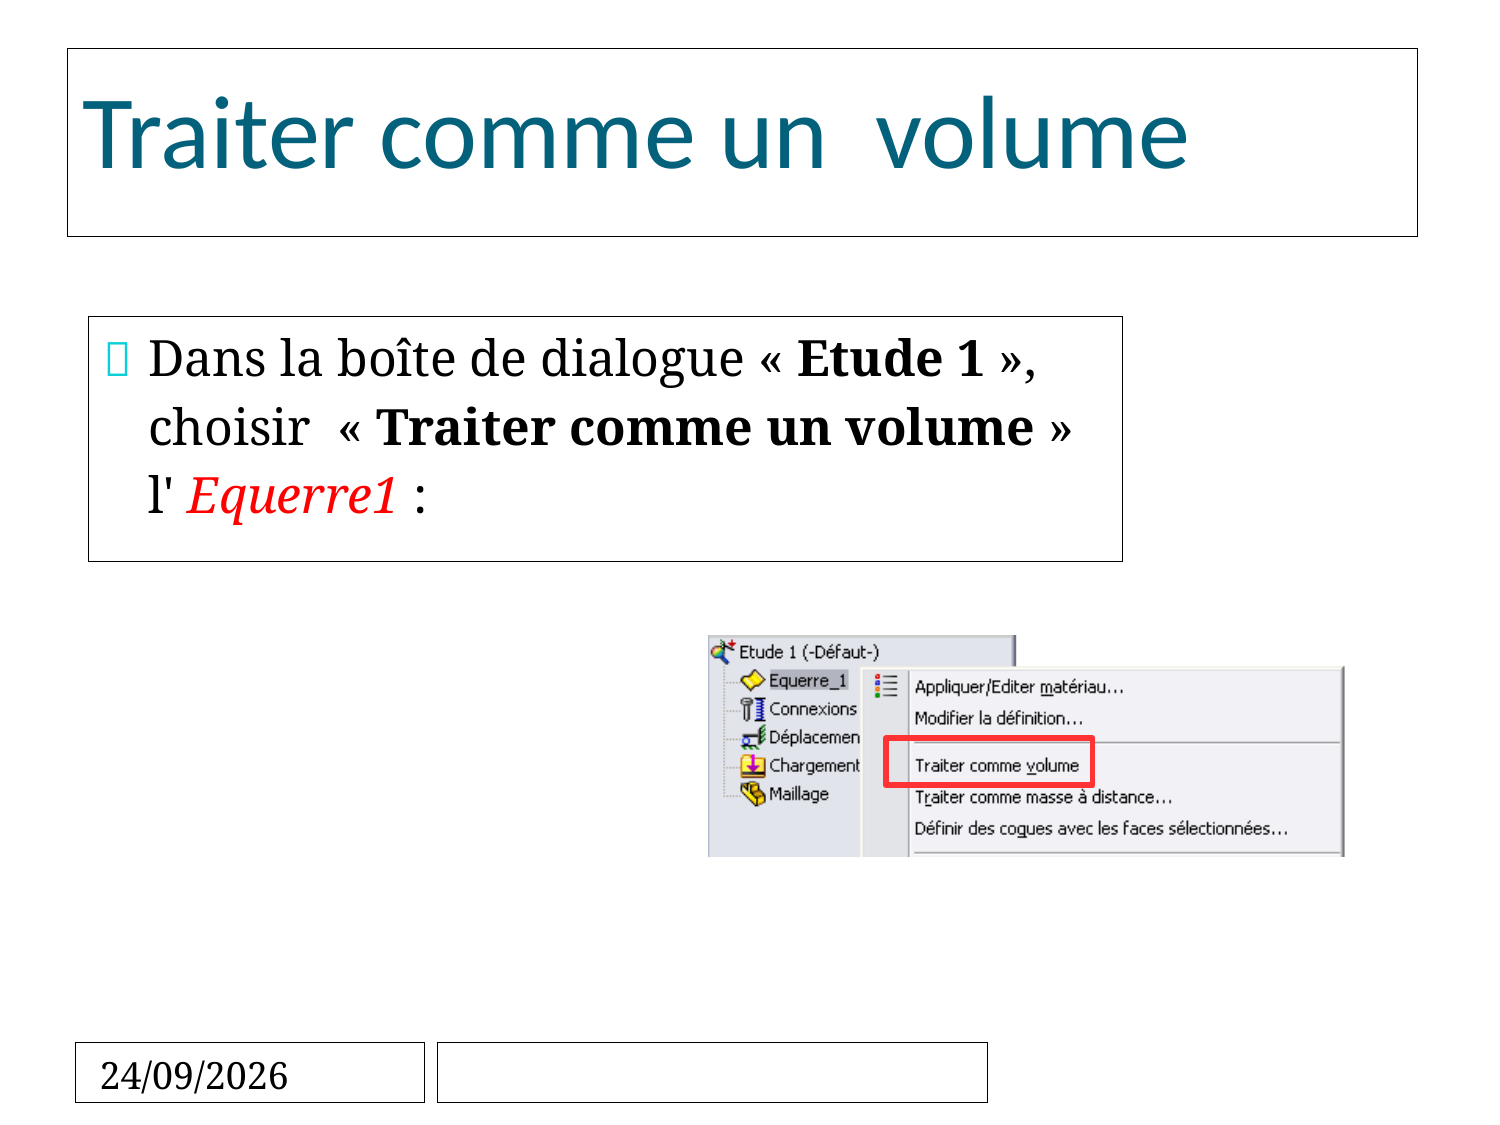

# Traiter comme un volume
Dans la boîte de dialogue « Etude 1 », choisir « Traiter comme un volume » l' Equerre1 :